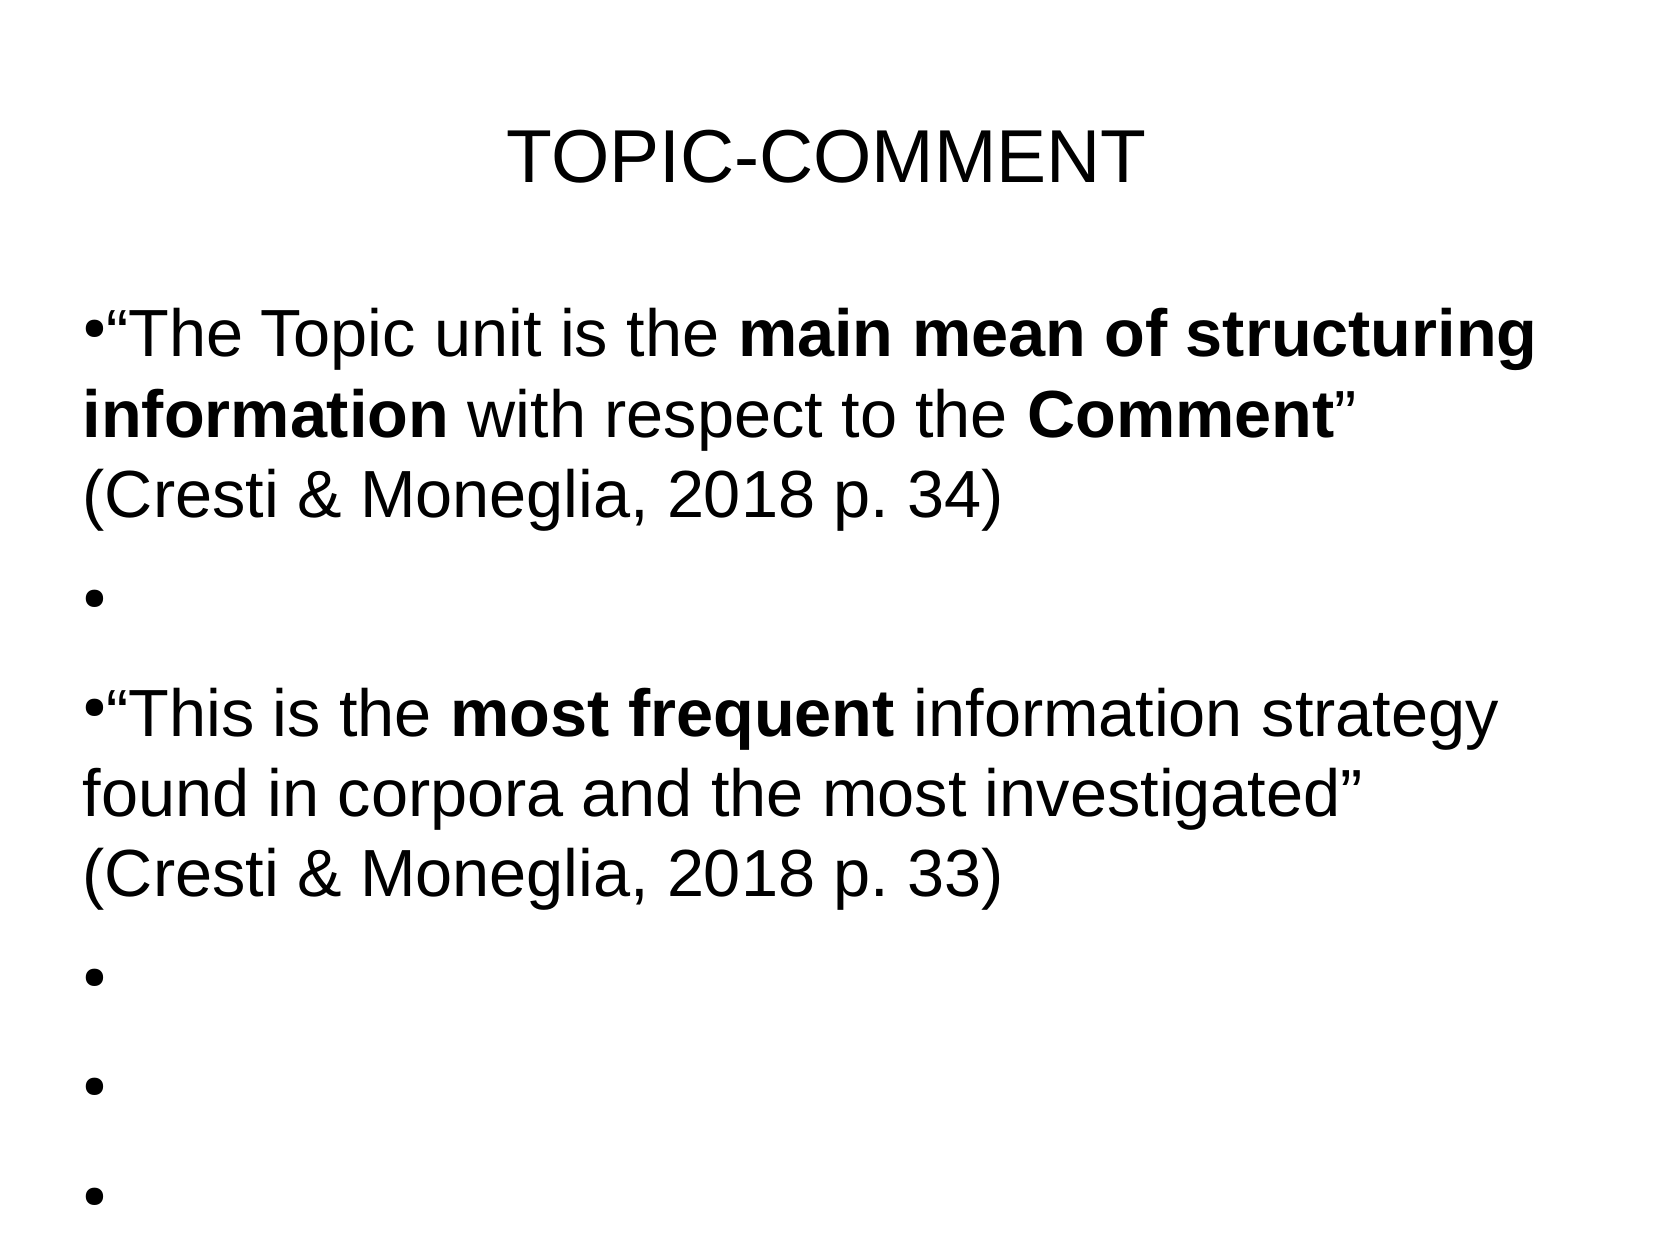

# TOPIC-COMMENT
“The Topic unit is the main mean of structuring information with respect to the Comment” (Cresti & Moneglia, 2018 p. 34)
“This is the most frequent information strategy found in corpora and the most investigated” (Cresti & Moneglia, 2018 p. 33)